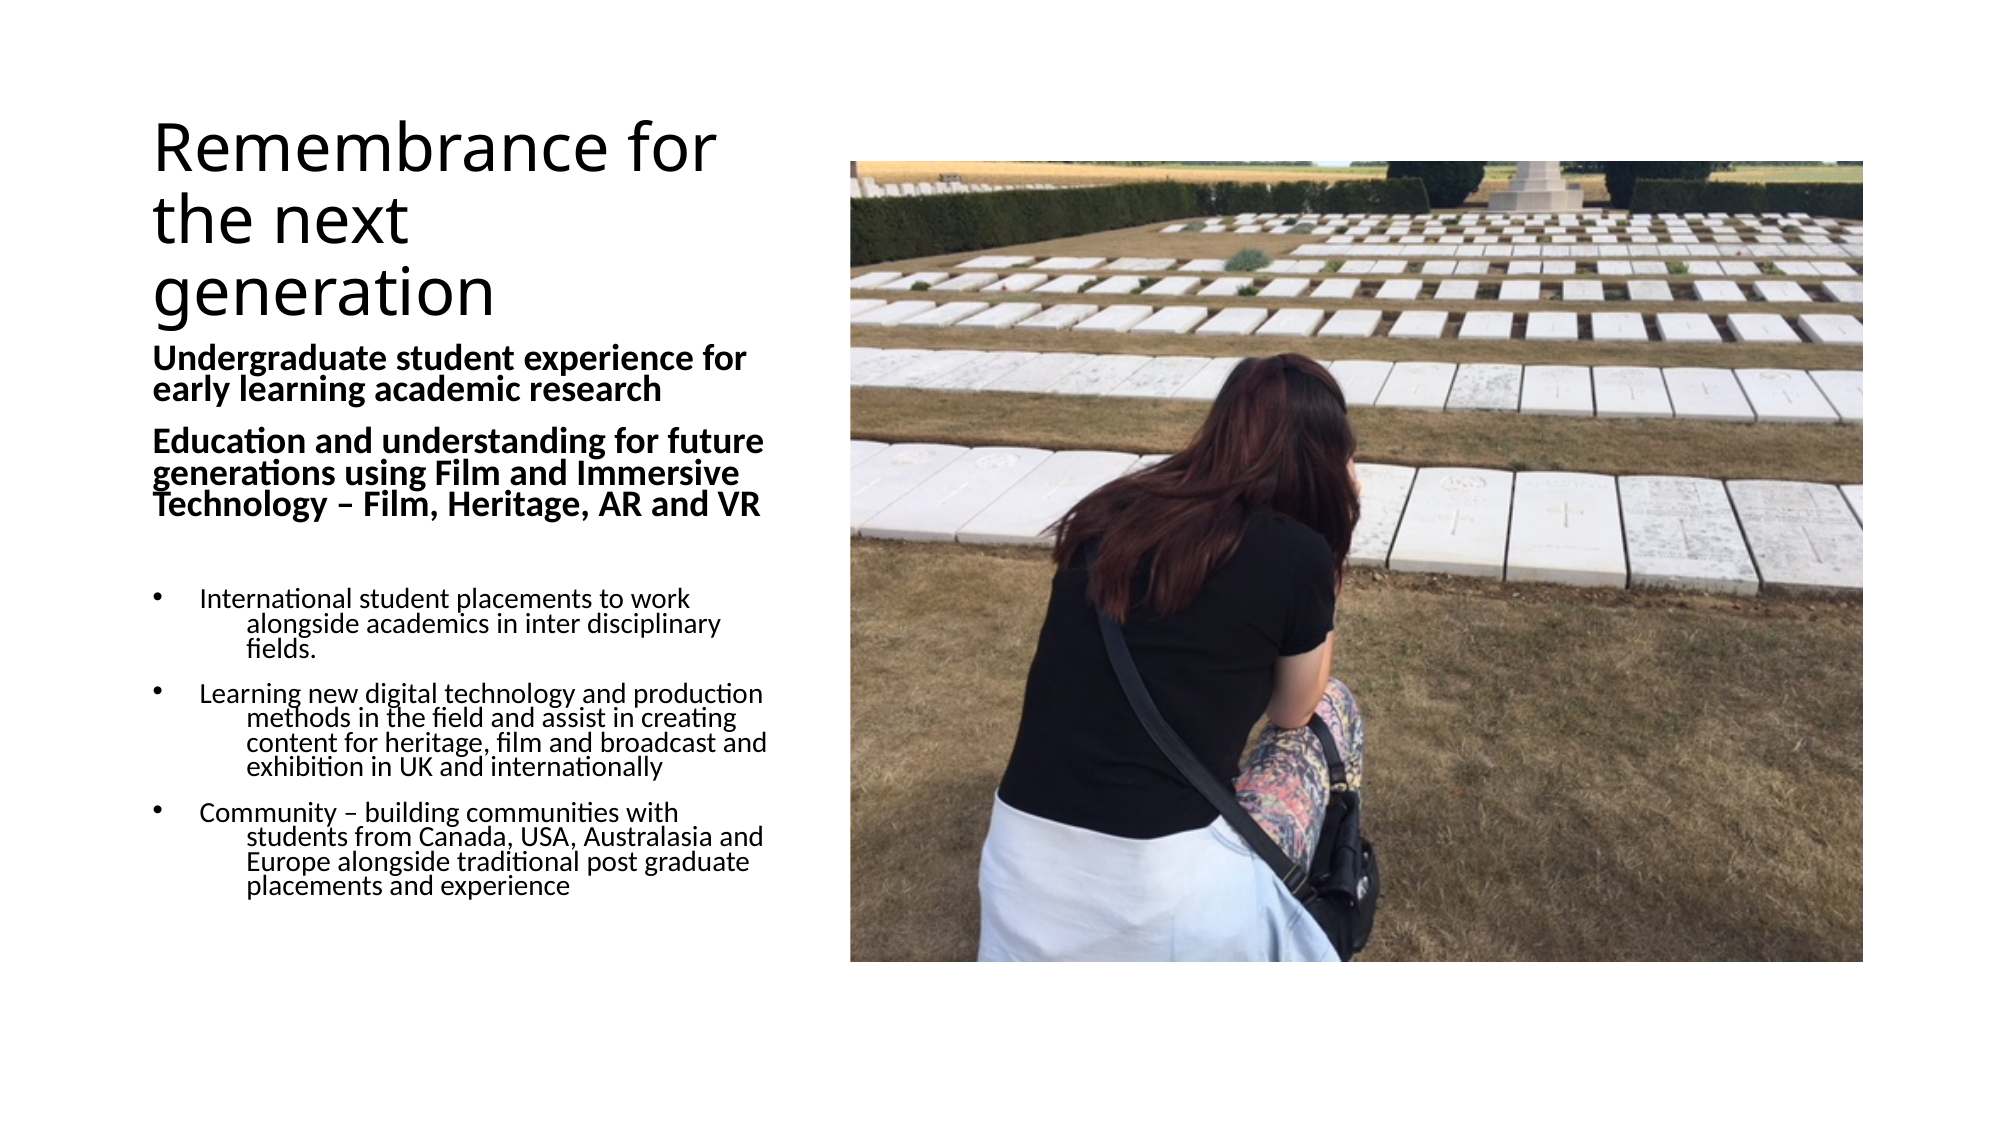

# Remembrance for the next generation
Undergraduate student experience for early learning academic research
Education and understanding for future generations using Film and Immersive Technology – Film, Heritage, AR and VR
International student placements to work alongside academics in inter disciplinary fields.
Learning new digital technology and production methods in the field and assist in creating content for heritage, film and broadcast and exhibition in UK and internationally
Community – building communities with students from Canada, USA, Australasia and Europe alongside traditional post graduate placements and experience